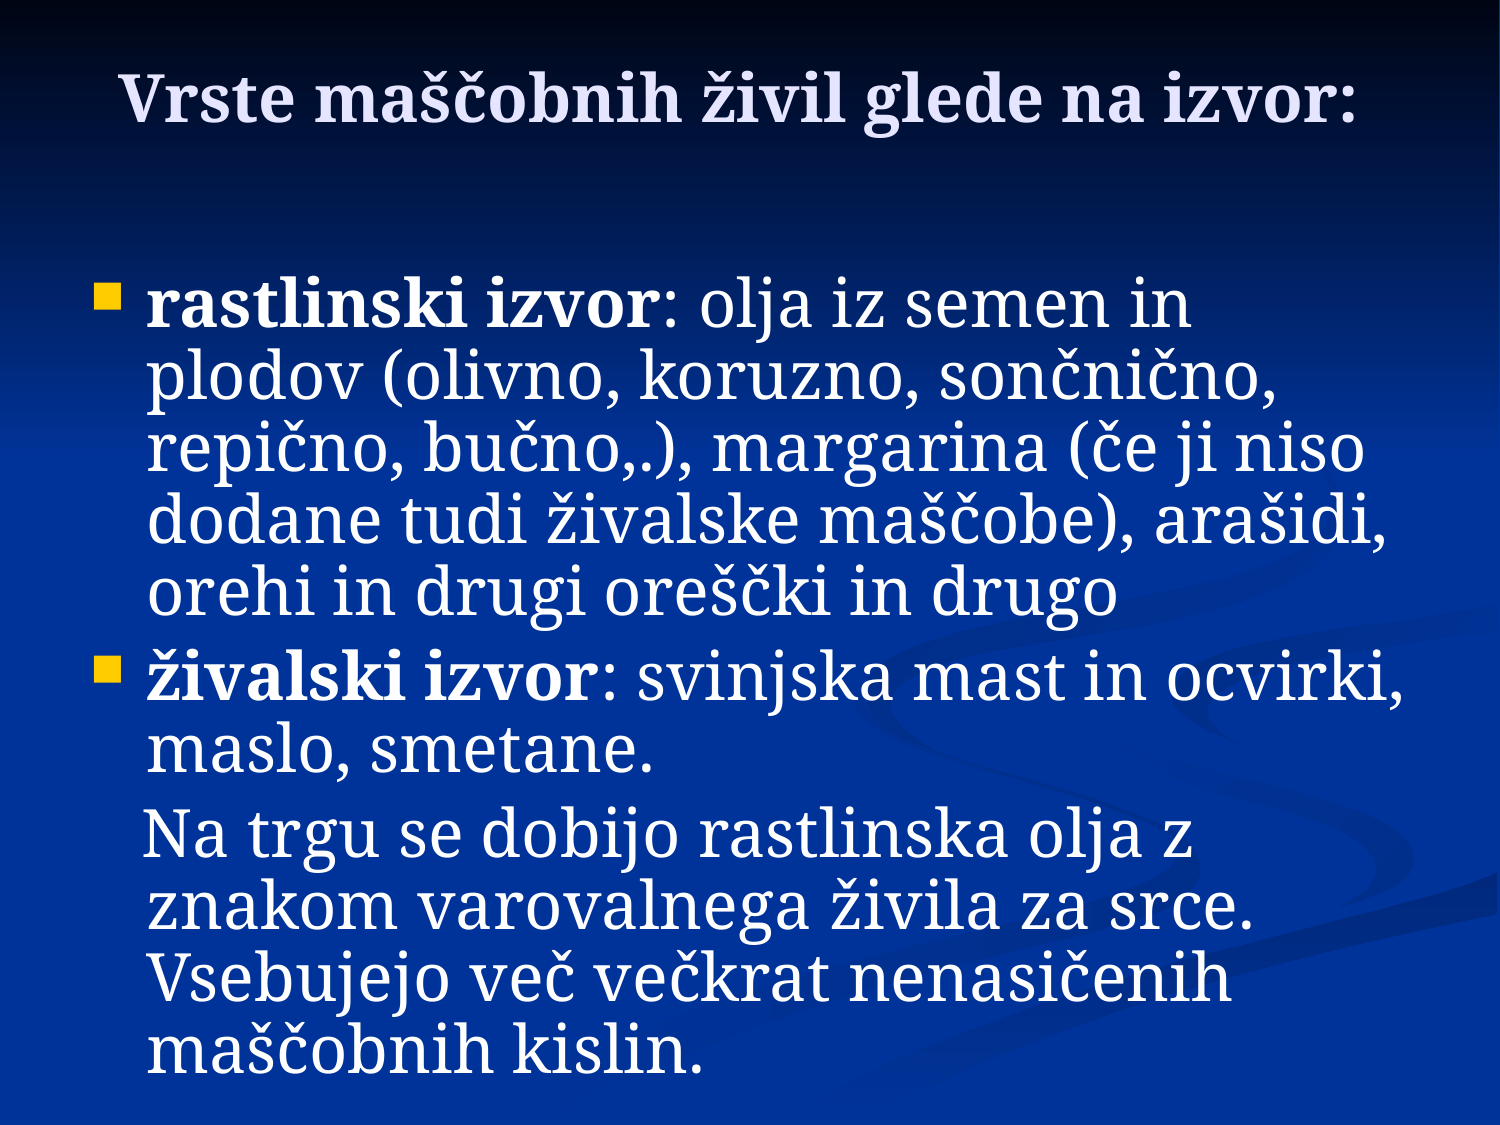

# Vrste maščobnih živil glede na izvor:
rastlinski izvor: olja iz semen in plodov (olivno, koruzno, sončnično, repično, bučno,.), margarina (če ji niso dodane tudi živalske maščobe), arašidi, orehi in drugi oreščki in drugo
živalski izvor: svinjska mast in ocvirki, maslo, smetane.
 Na trgu se dobijo rastlinska olja z znakom varovalnega živila za srce. Vsebujejo več večkrat nenasičenih maščobnih kislin.